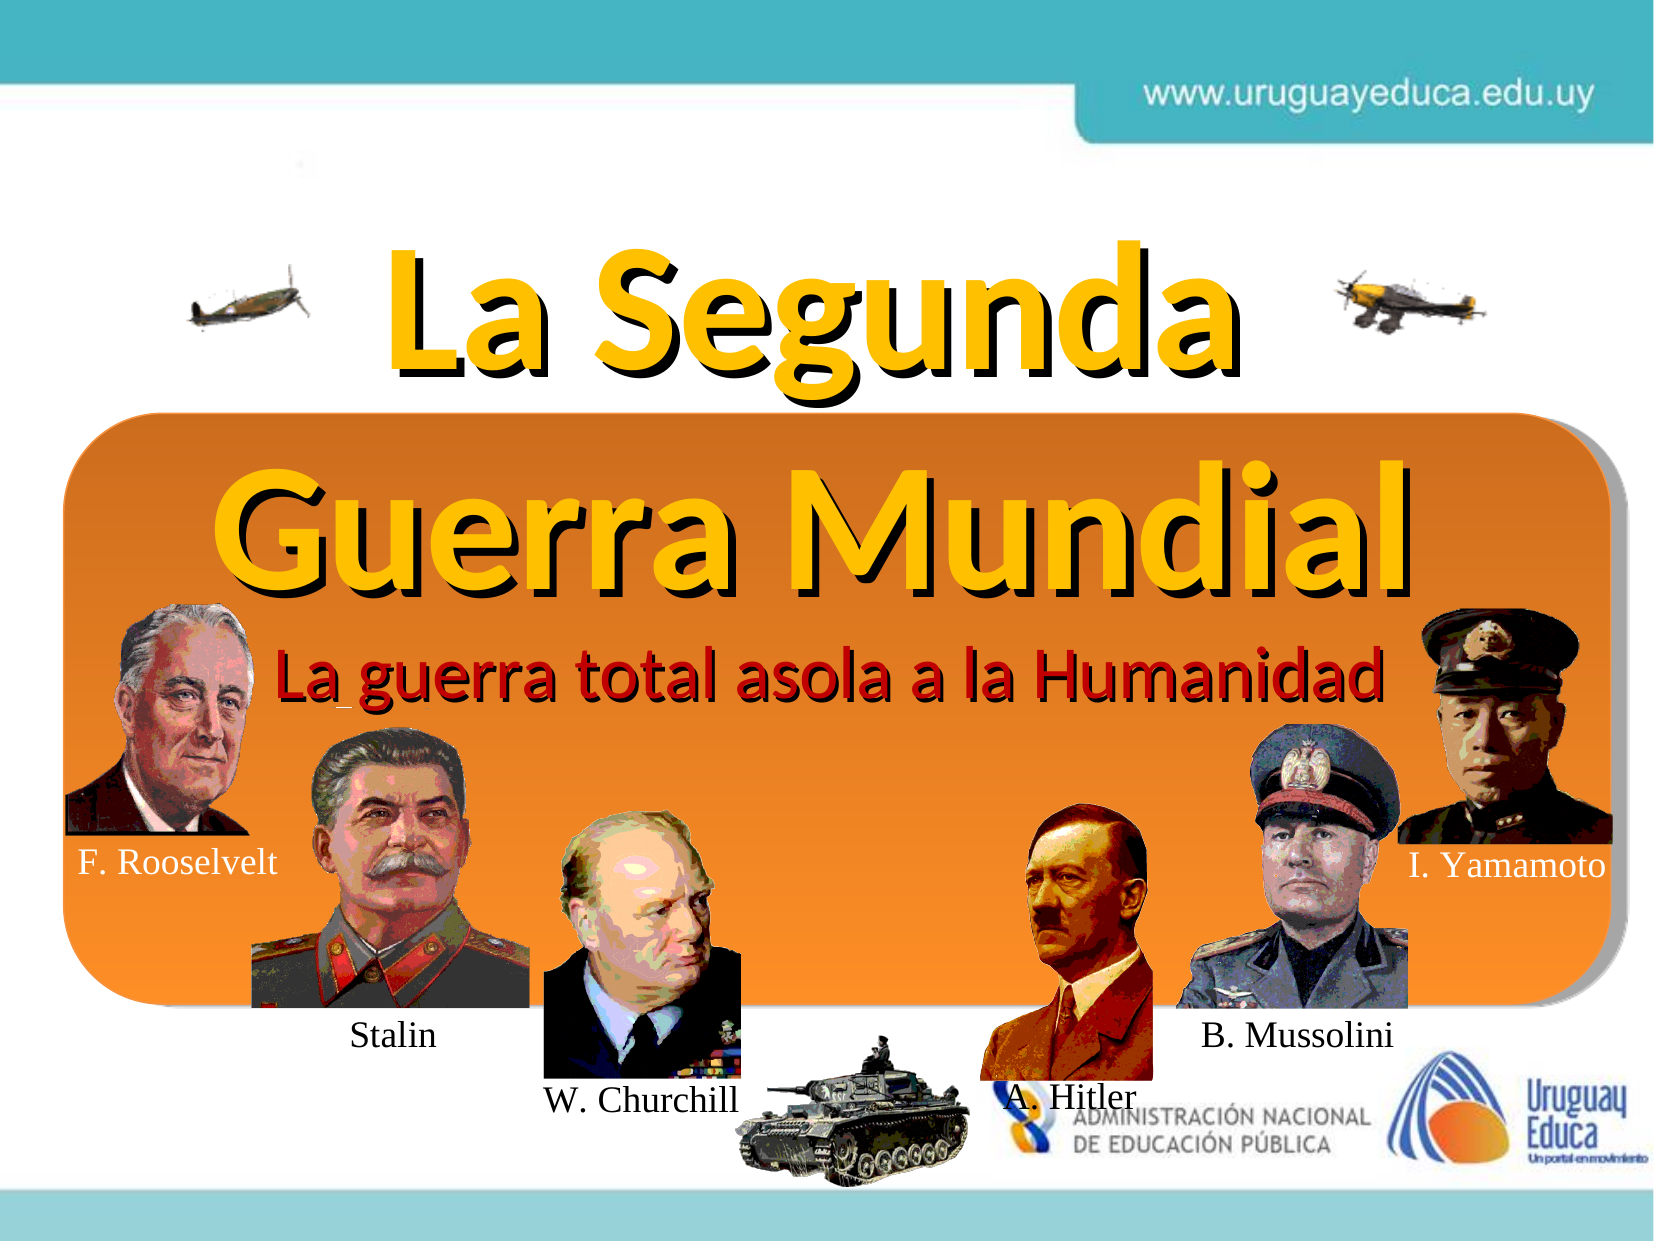

# La Segunda Guerra Mundial
La guerra total asola a la Humanidad
F. Rooselvelt
I. Yamamoto
Stalin
B. Mussolini
A. Hitler
W. Churchill